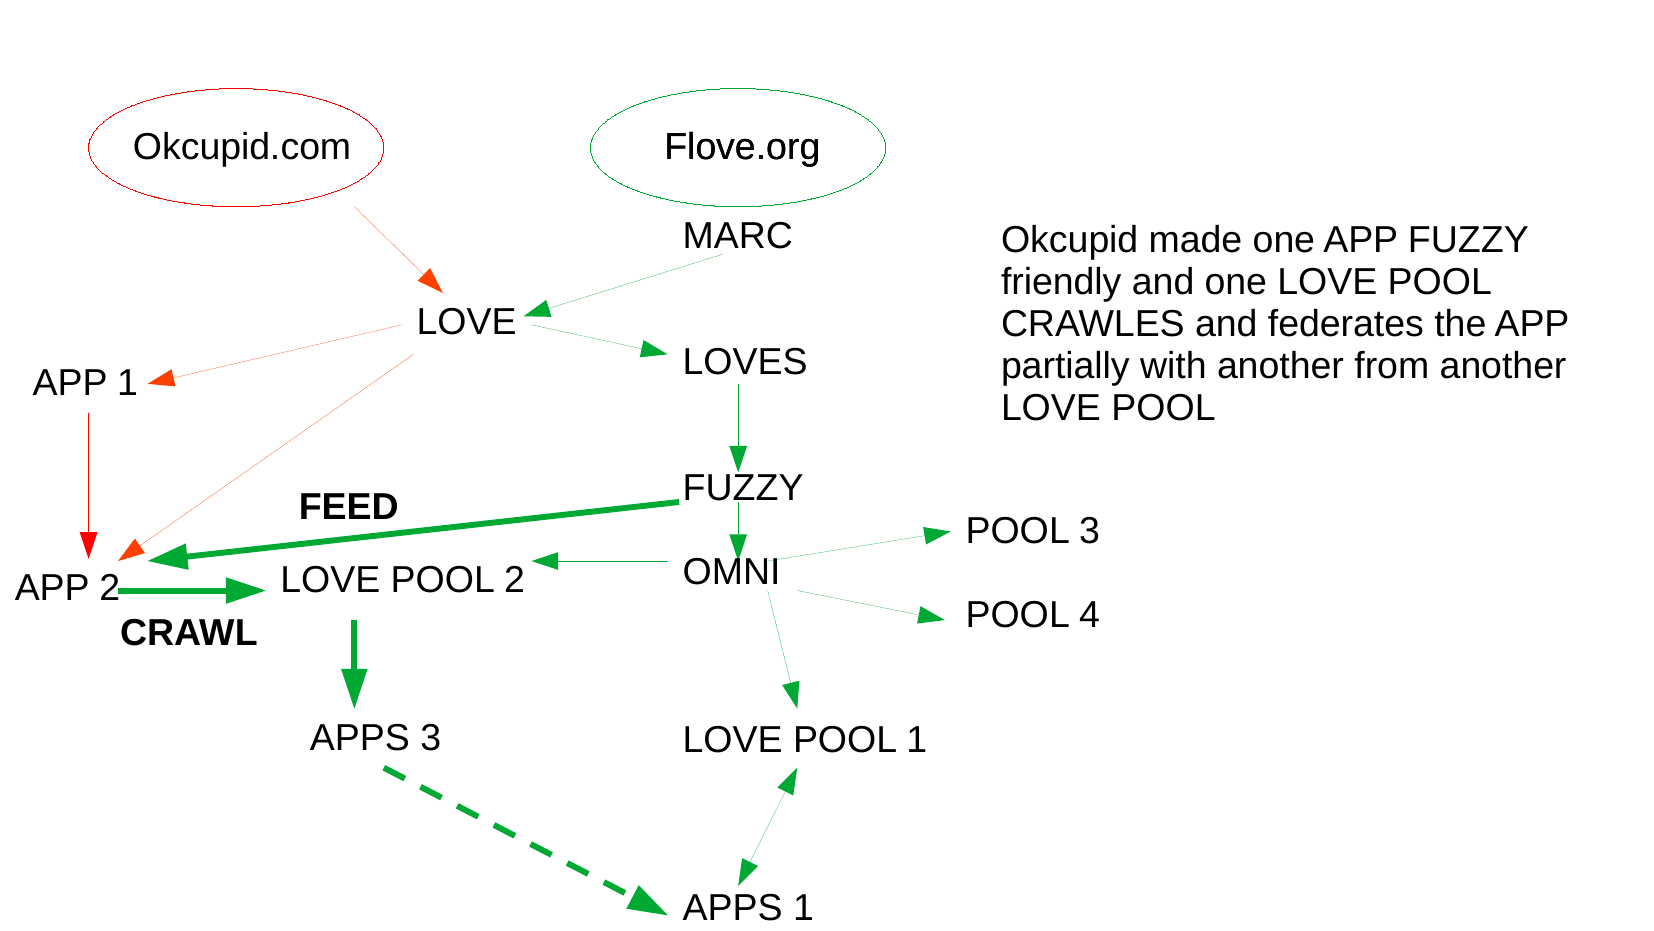

Okcupid.com
Flove.org
Flove.org
MARC
LOVES
FUZZY
OMNI
LOVE POOL 1
APPS 1
Okcupid made one APP FUZZY friendly and one LOVE POOL CRAWLES and federates the APP partially with another from another LOVE POOL
LOVE
APP 1
 FEED
CRAWL
POOL 3
POOL 4
LOVE POOL 2
APP 2
APPS 3